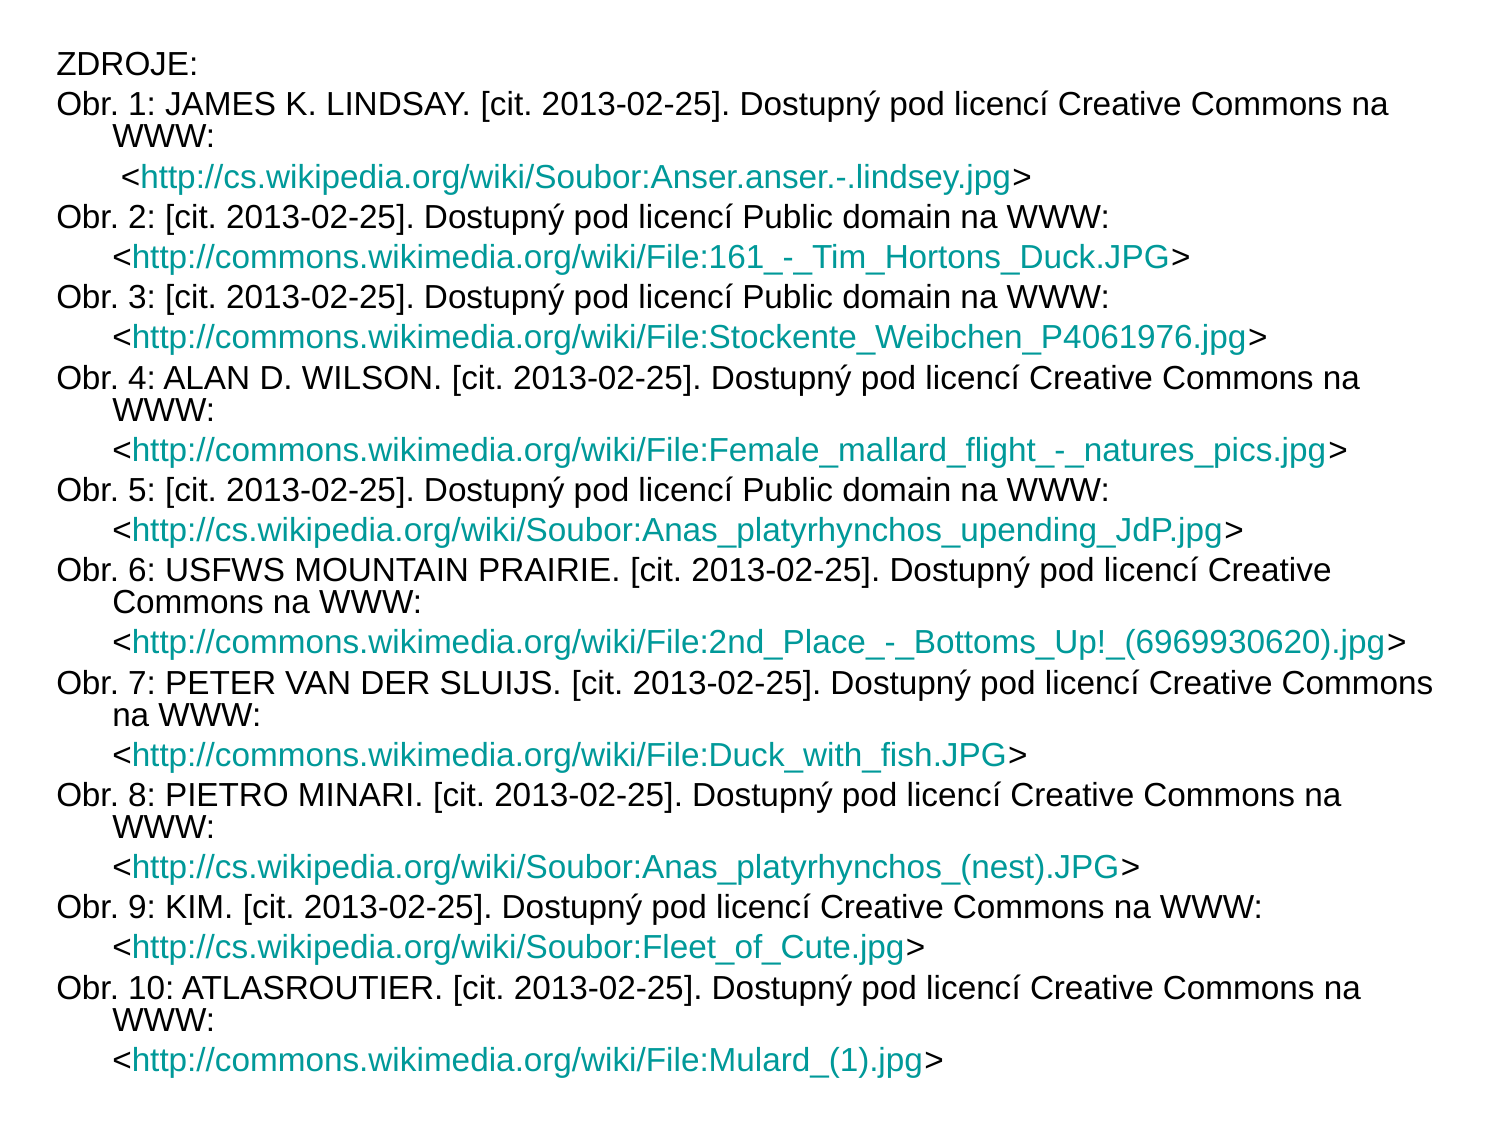

# ZDROJE:
Obr. 1: JAMES K. LINDSAY. [cit. 2013-02-25]. Dostupný pod licencí Creative Commons na WWW:
 <http://cs.wikipedia.org/wiki/Soubor:Anser.anser.-.lindsey.jpg>
Obr. 2: [cit. 2013-02-25]. Dostupný pod licencí Public domain na WWW:
	<http://commons.wikimedia.org/wiki/File:161_-_Tim_Hortons_Duck.JPG>
Obr. 3: [cit. 2013-02-25]. Dostupný pod licencí Public domain na WWW:
	<http://commons.wikimedia.org/wiki/File:Stockente_Weibchen_P4061976.jpg>
Obr. 4: ALAN D. WILSON. [cit. 2013-02-25]. Dostupný pod licencí Creative Commons na WWW:
	<http://commons.wikimedia.org/wiki/File:Female_mallard_flight_-_natures_pics.jpg>
Obr. 5: [cit. 2013-02-25]. Dostupný pod licencí Public domain na WWW:
	<http://cs.wikipedia.org/wiki/Soubor:Anas_platyrhynchos_upending_JdP.jpg>
Obr. 6: USFWS MOUNTAIN PRAIRIE. [cit. 2013-02-25]. Dostupný pod licencí Creative Commons na WWW:
	<http://commons.wikimedia.org/wiki/File:2nd_Place_-_Bottoms_Up!_(6969930620).jpg>
Obr. 7: PETER VAN DER SLUIJS. [cit. 2013-02-25]. Dostupný pod licencí Creative Commons na WWW:
	<http://commons.wikimedia.org/wiki/File:Duck_with_fish.JPG>
Obr. 8: PIETRO MINARI. [cit. 2013-02-25]. Dostupný pod licencí Creative Commons na WWW:
	<http://cs.wikipedia.org/wiki/Soubor:Anas_platyrhynchos_(nest).JPG>
Obr. 9: KIM. [cit. 2013-02-25]. Dostupný pod licencí Creative Commons na WWW:
	<http://cs.wikipedia.org/wiki/Soubor:Fleet_of_Cute.jpg>
Obr. 10: ATLASROUTIER. [cit. 2013-02-25]. Dostupný pod licencí Creative Commons na WWW:
	<http://commons.wikimedia.org/wiki/File:Mulard_(1).jpg>